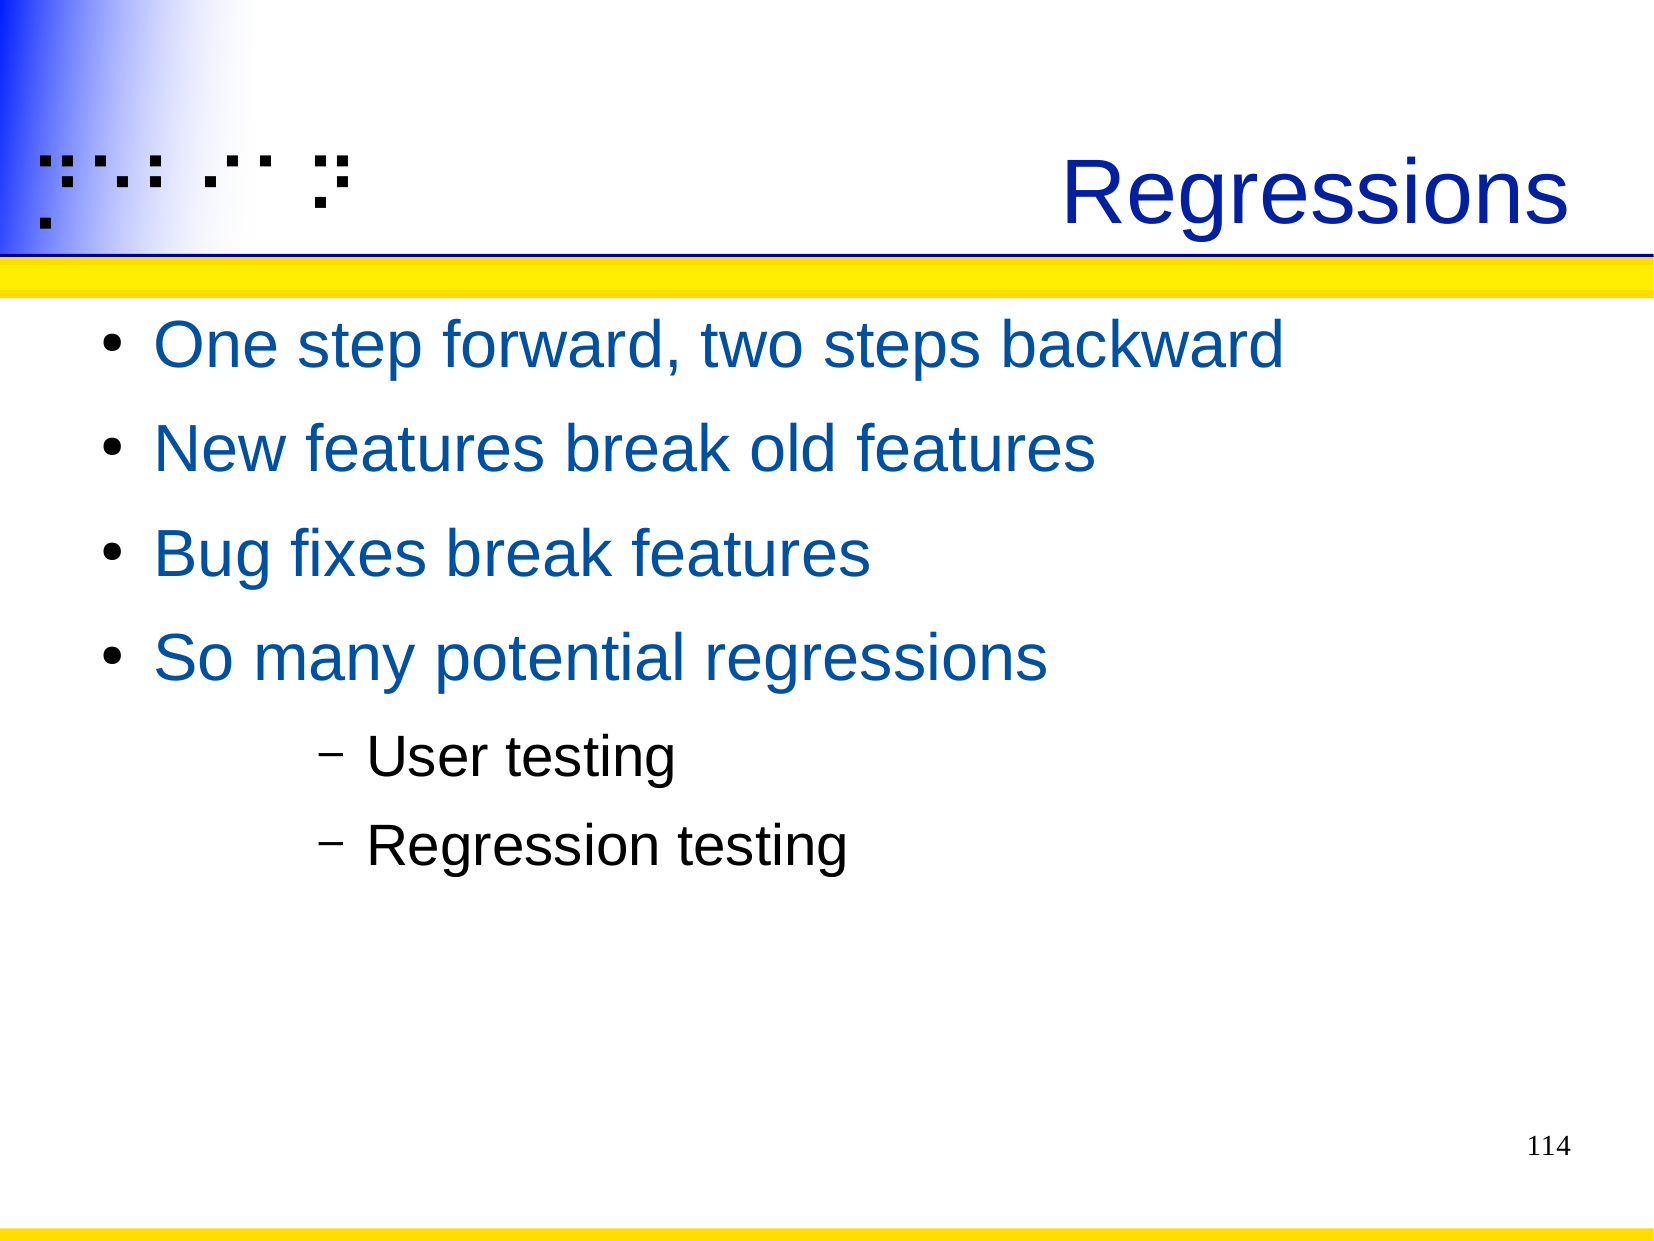

# Regressions
One step forward, two steps backward
New features break old features
Bug fixes break features
So many potential regressions
User testing
Regression testing
114